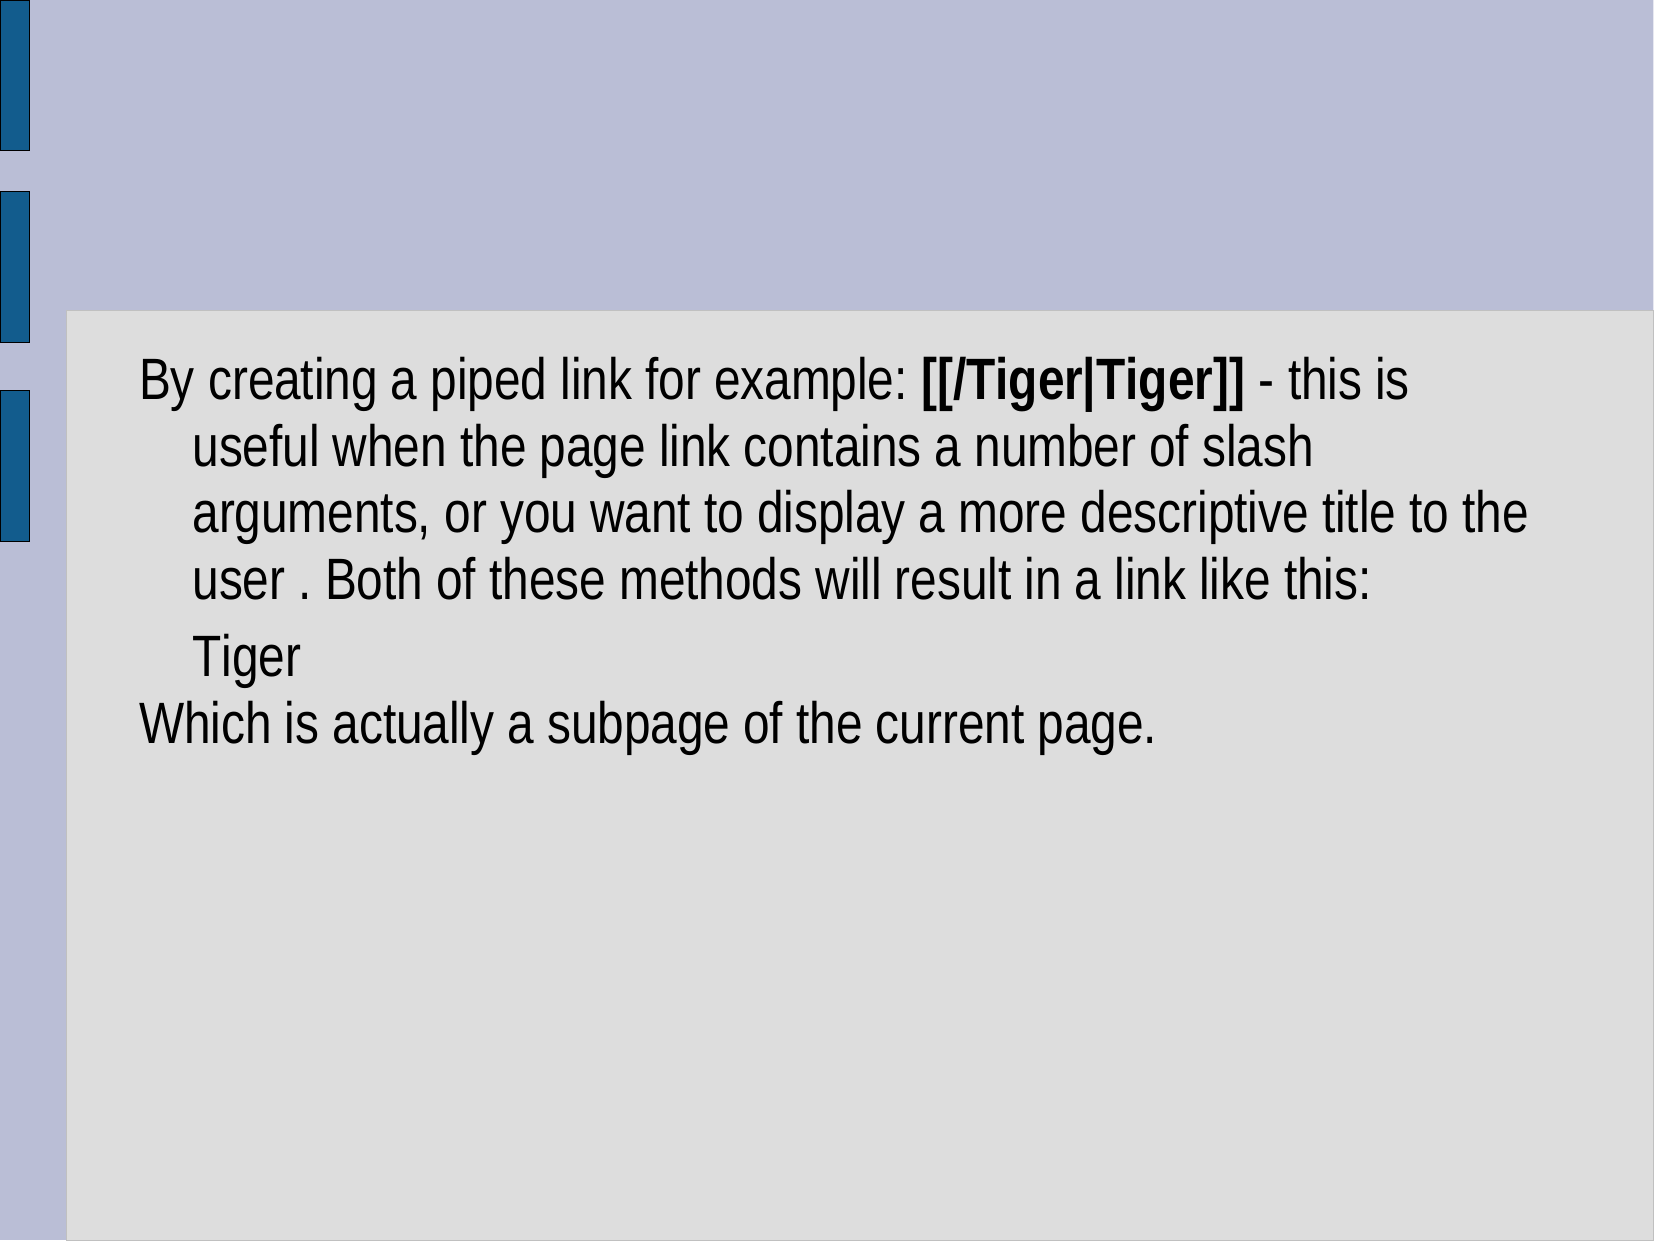

# By creating a piped link for example: [[/Tiger|Tiger]] - this is useful when the page link contains a number of slash arguments, or you want to display a more descriptive title to the user . Both of these methods will result in a link like this:
 Tiger
Which is actually a subpage of the current page.